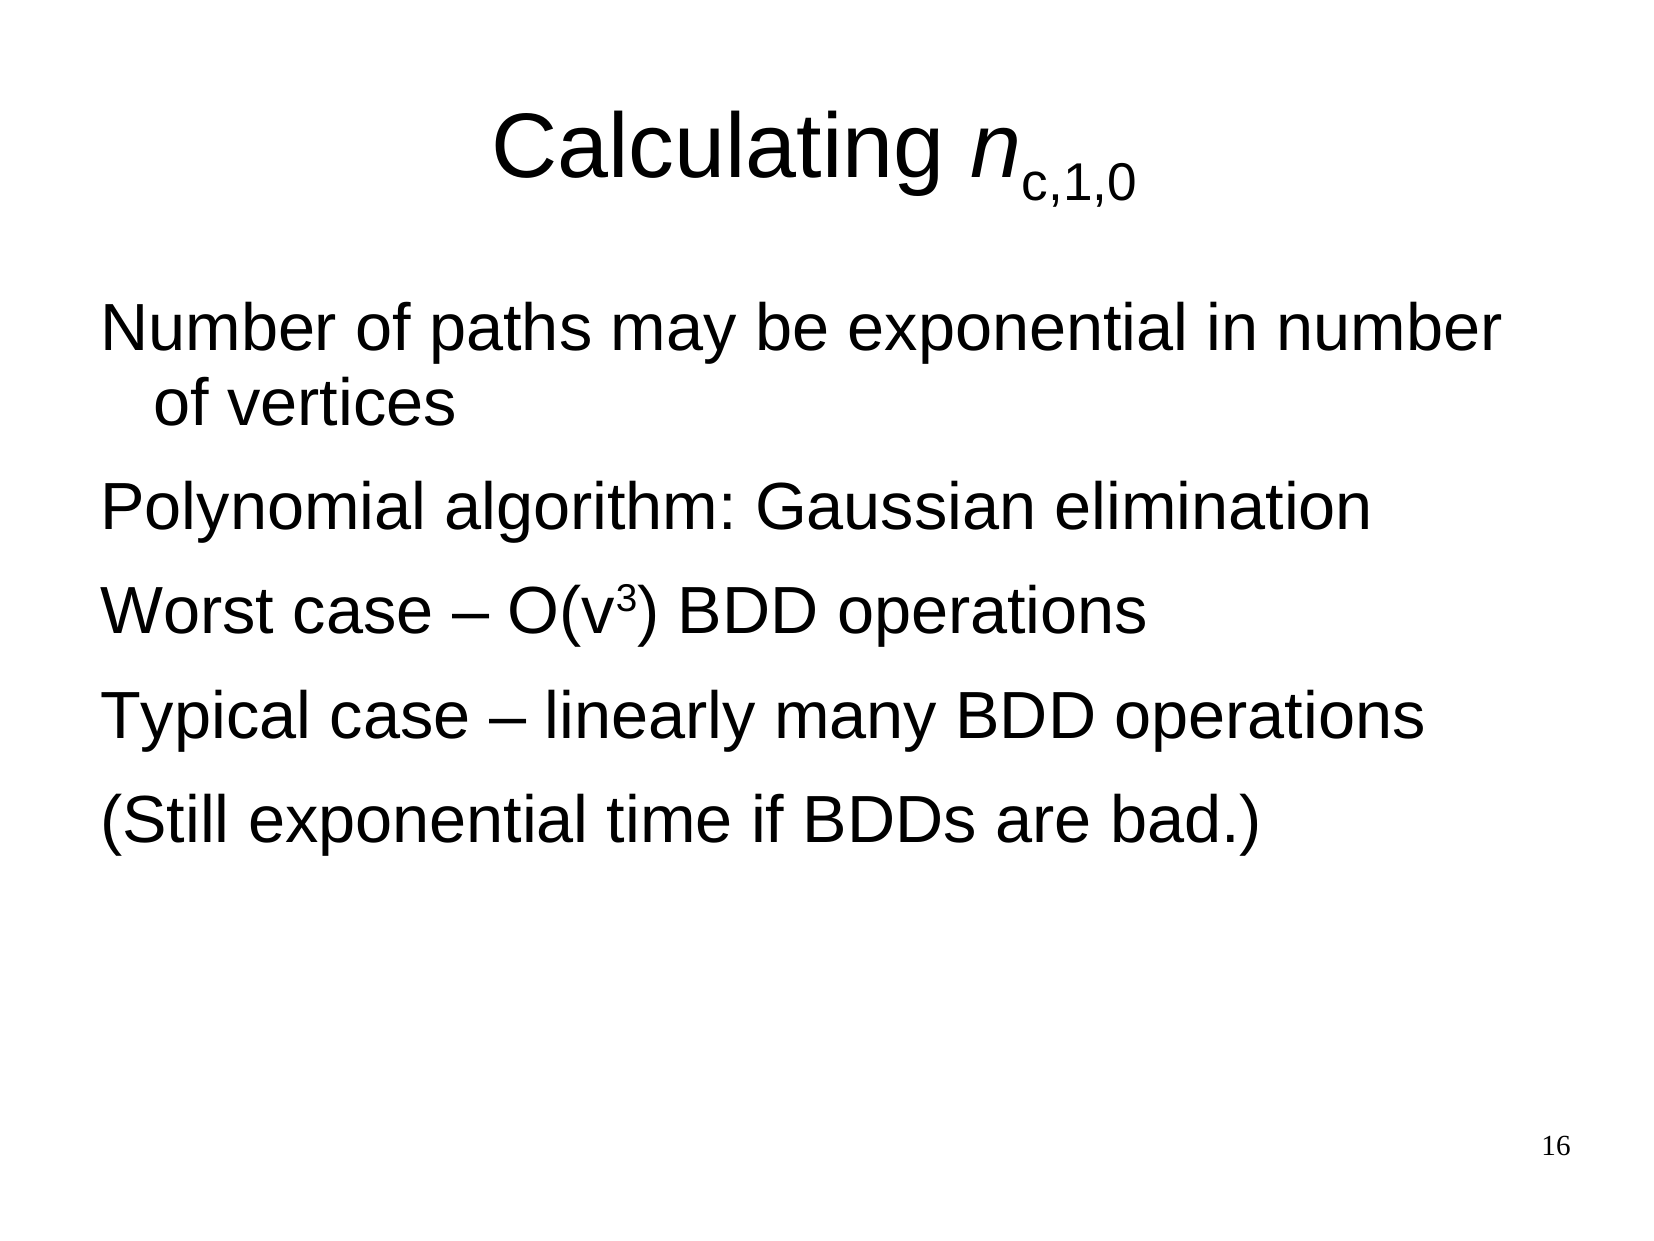

# Calculating nc,1,0
Number of paths may be exponential in number of vertices
Polynomial algorithm: Gaussian elimination
Worst case – O(v3) BDD operations
Typical case – linearly many BDD operations
(Still exponential time if BDDs are bad.)
16